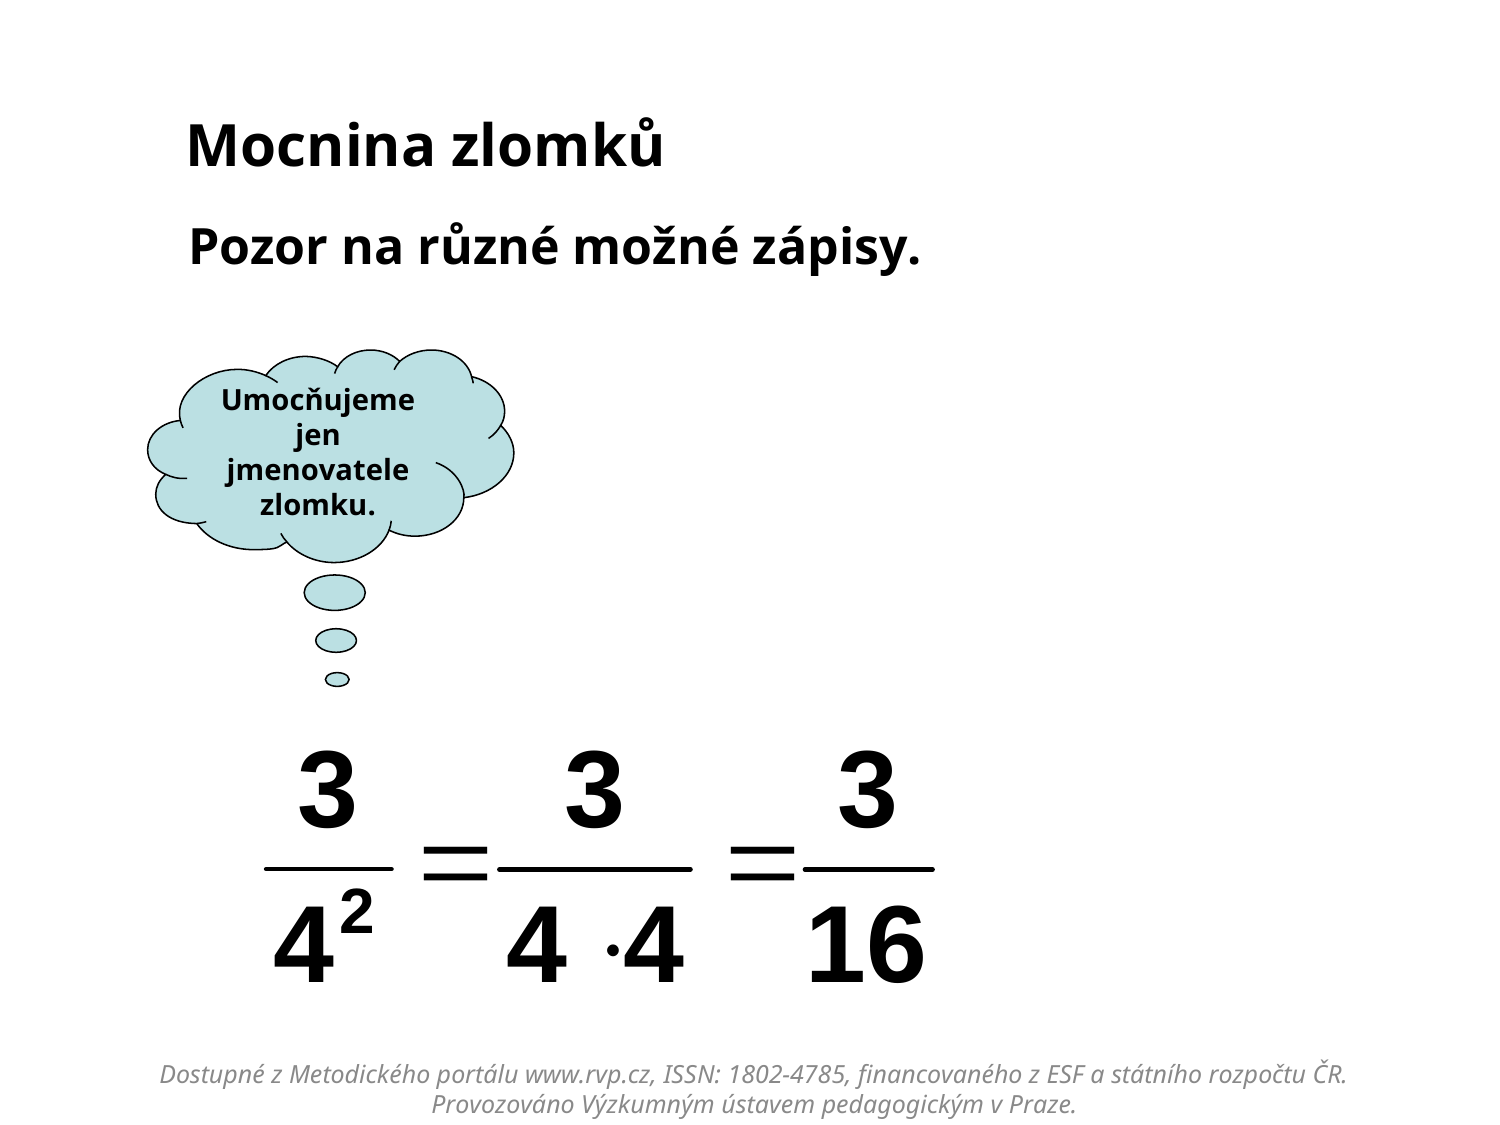

Mocnina zlomků
Pozor na různé možné zápisy.
Umocňujeme jen jmenovatele zlomku.